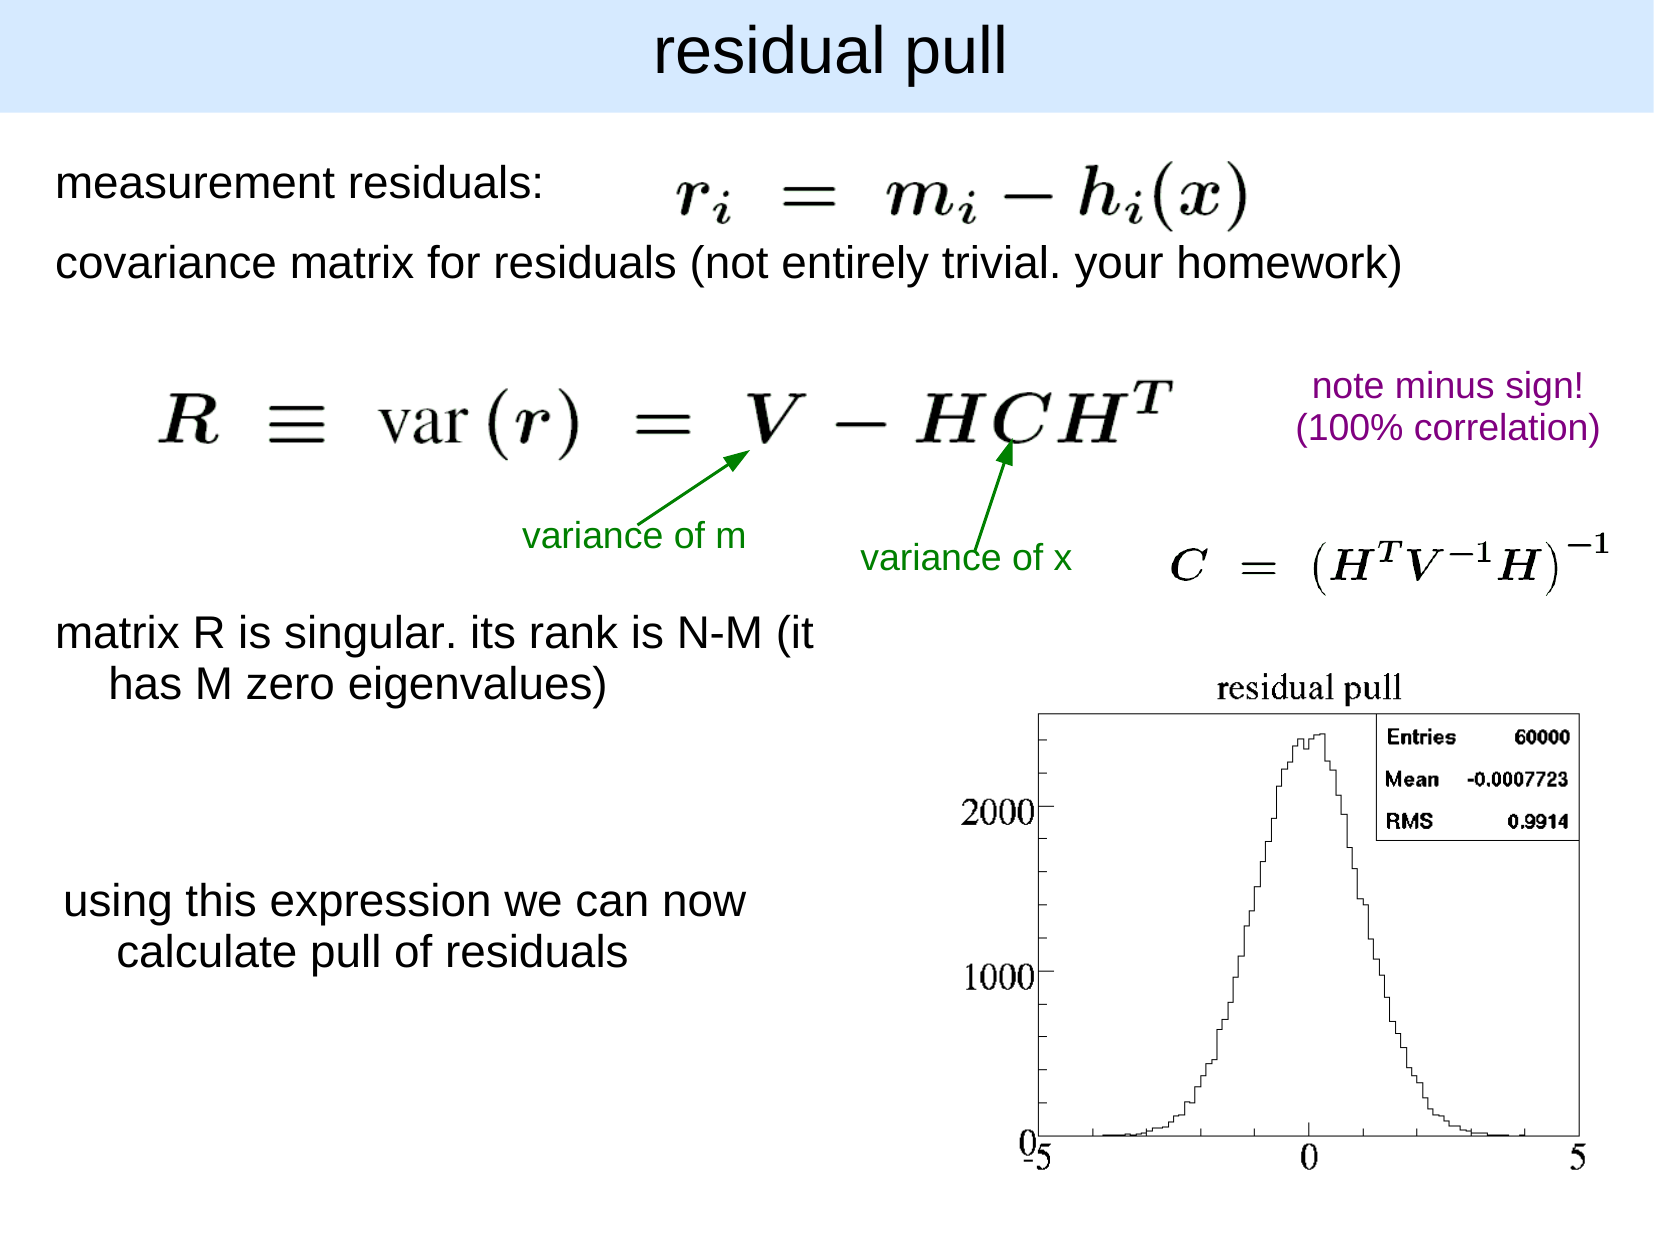

# residual pull
measurement residuals:
covariance matrix for residuals (not entirely trivial. your homework)
note minus sign!
(100% correlation)
variance of m
variance of x
matrix R is singular. its rank is N-M (it has M zero eigenvalues)
using this expression we can now calculate pull of residuals